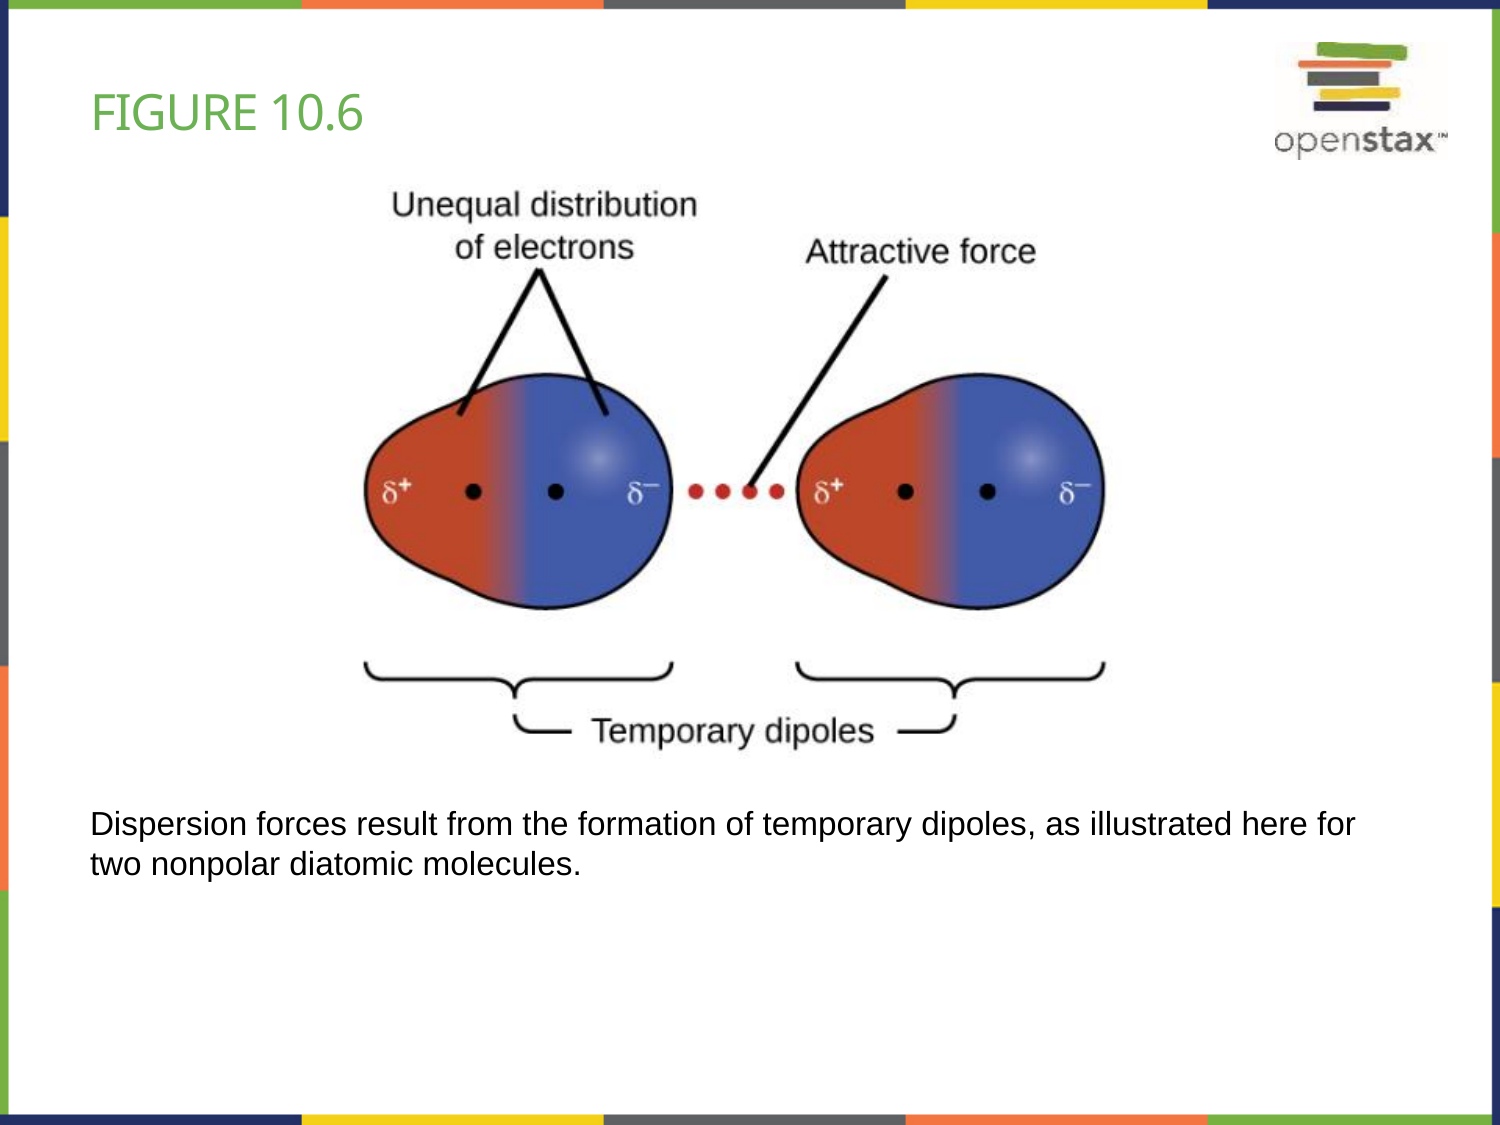

# Figure 10.6
Dispersion forces result from the formation of temporary dipoles, as illustrated here for two nonpolar diatomic molecules.